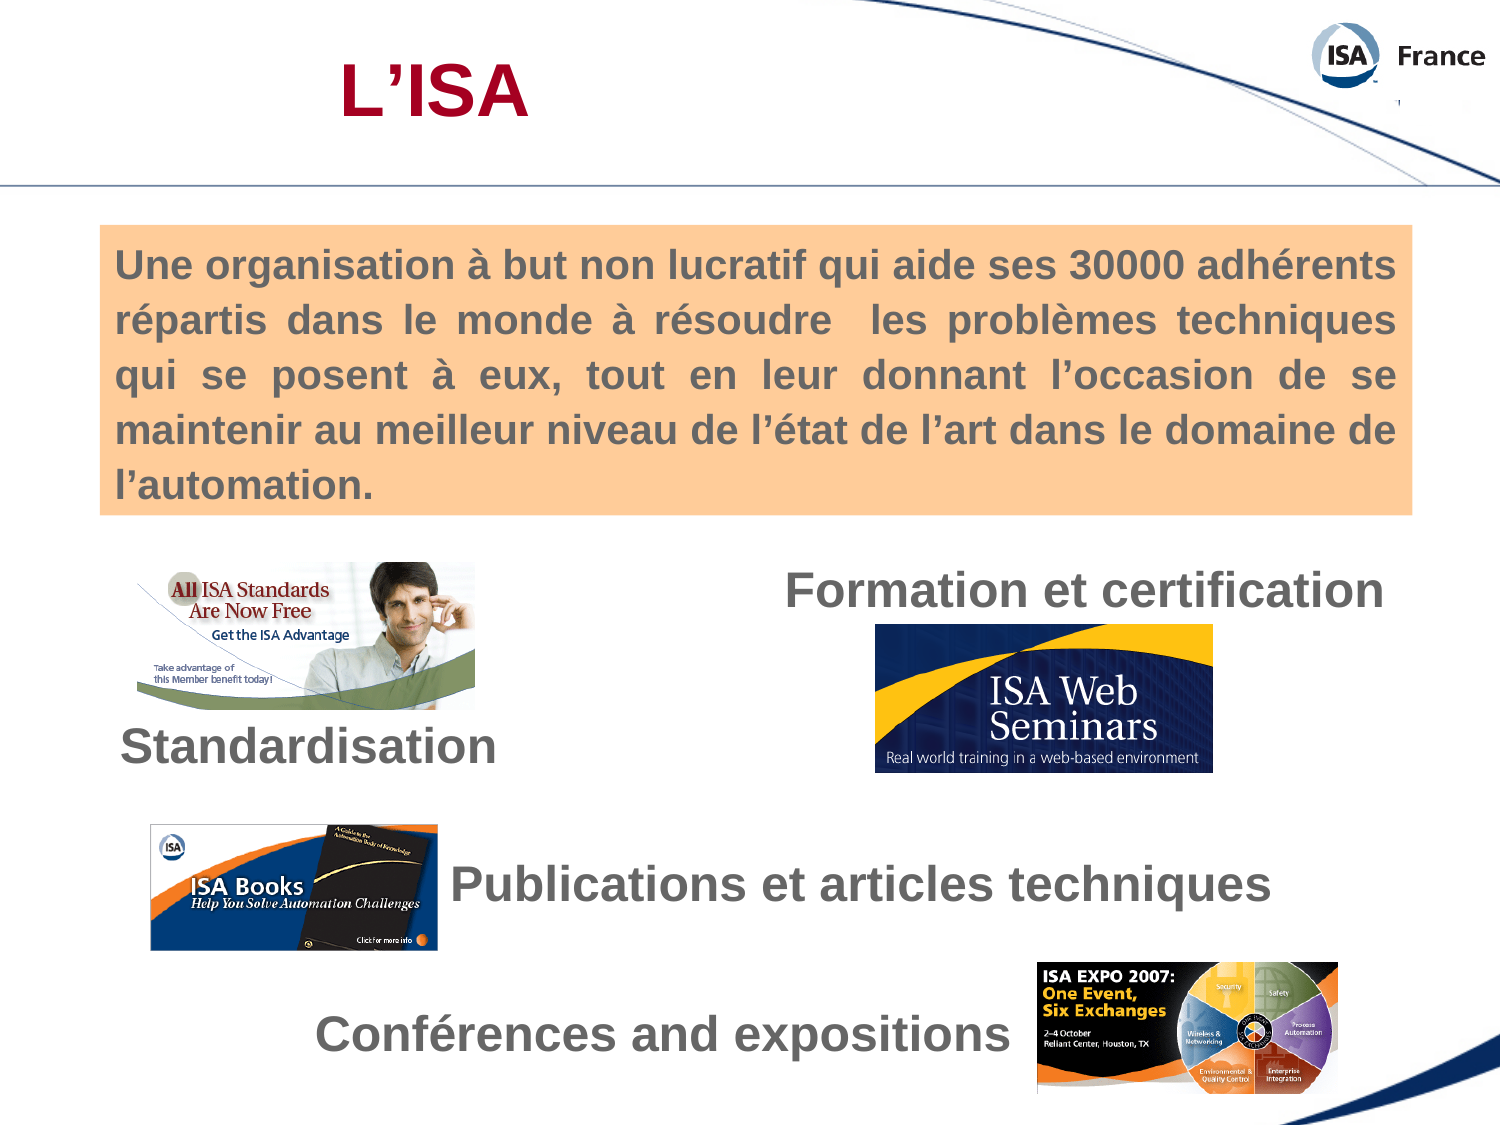

L’ISA
Une organisation à but non lucratif qui aide ses 30000 adhérents répartis dans le monde à résoudre les problèmes techniques qui se posent à eux, tout en leur donnant l’occasion de se maintenir au meilleur niveau de l’état de l’art dans le domaine de l’automation.
Formation et certification
Standardisation
Publications et articles techniques
Conférences and expositions